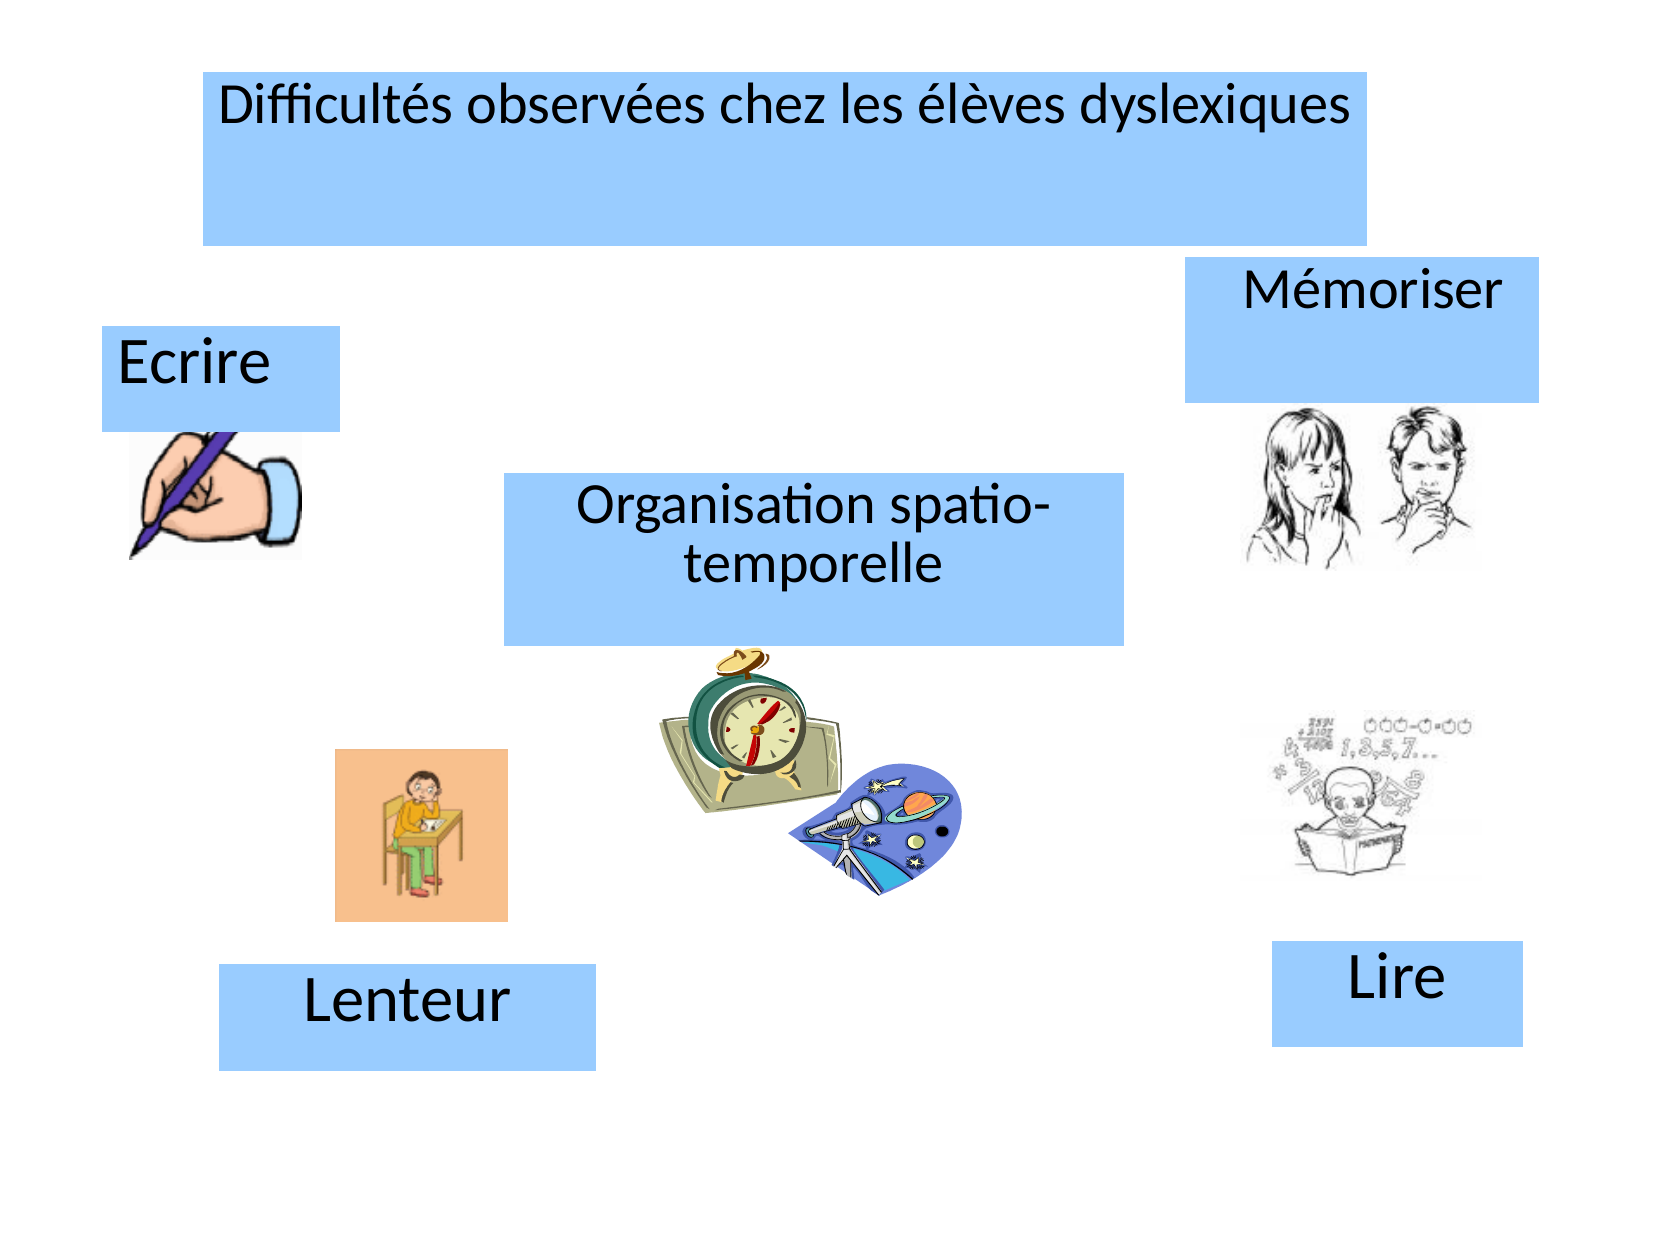

#
| Difficultés observées chez les élèves dyslexiques |
| --- |
| Mémoriser |
| --- |
| Ecrire |
| --- |
| Organisation spatio-temporelle |
| --- |
| Lire |
| --- |
| Lenteur |
| --- |